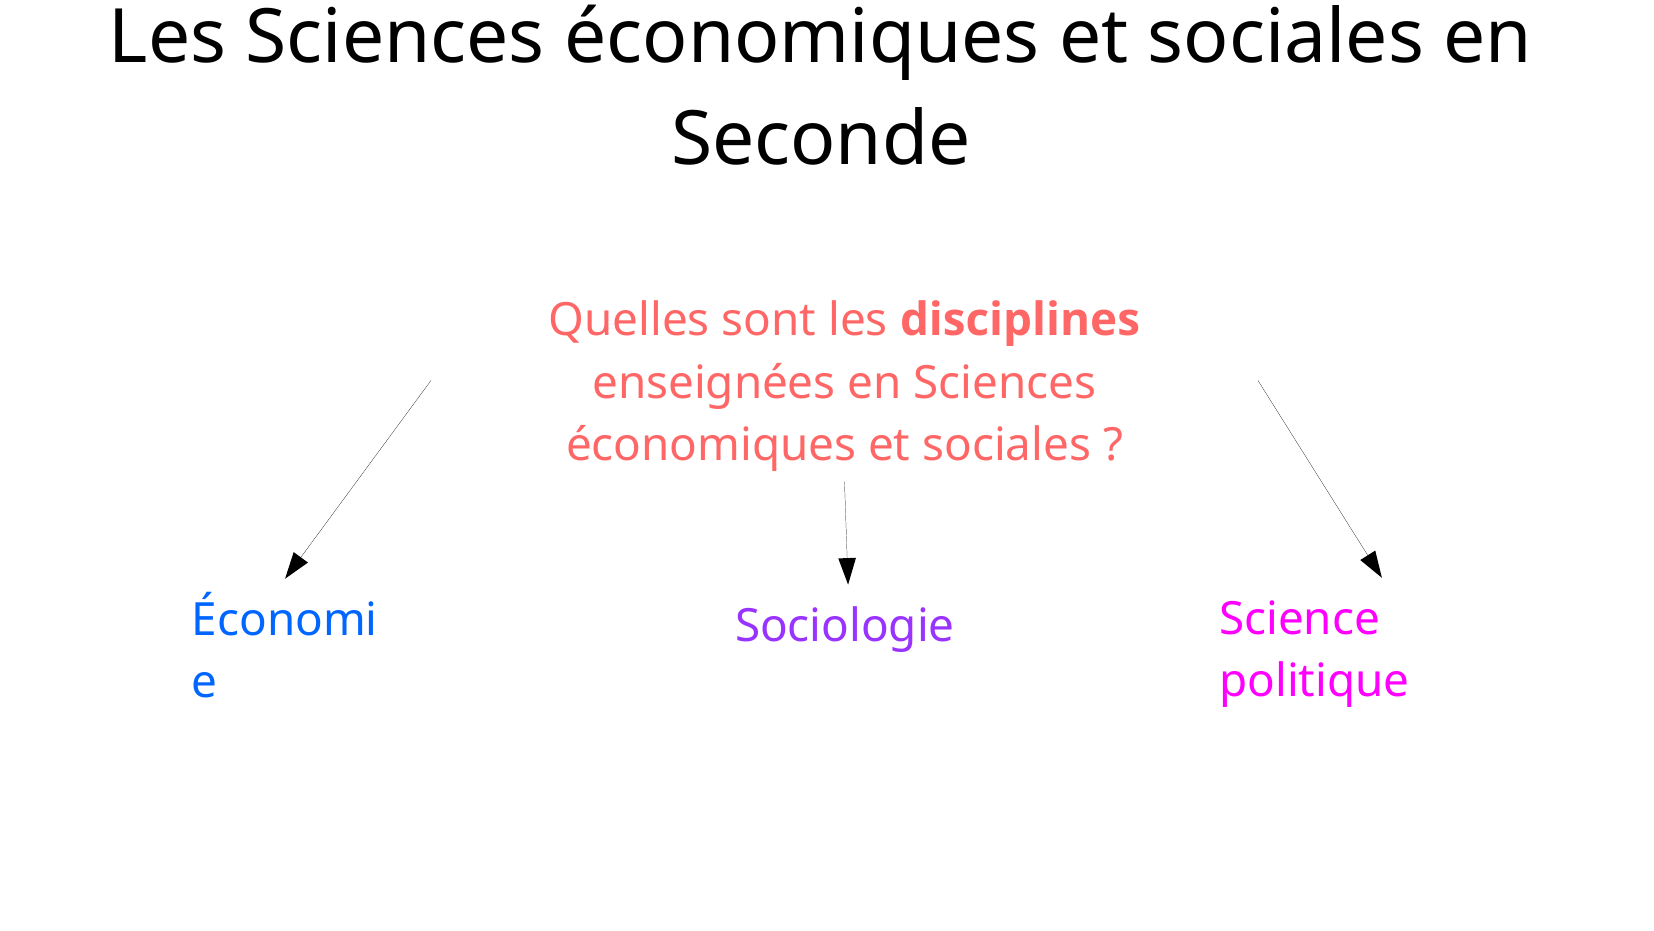

# Les Sciences économiques et sociales en Seconde
Quelles sont les disciplines enseignées en Sciences économiques et sociales ?
Science politique
Économie
Sociologie